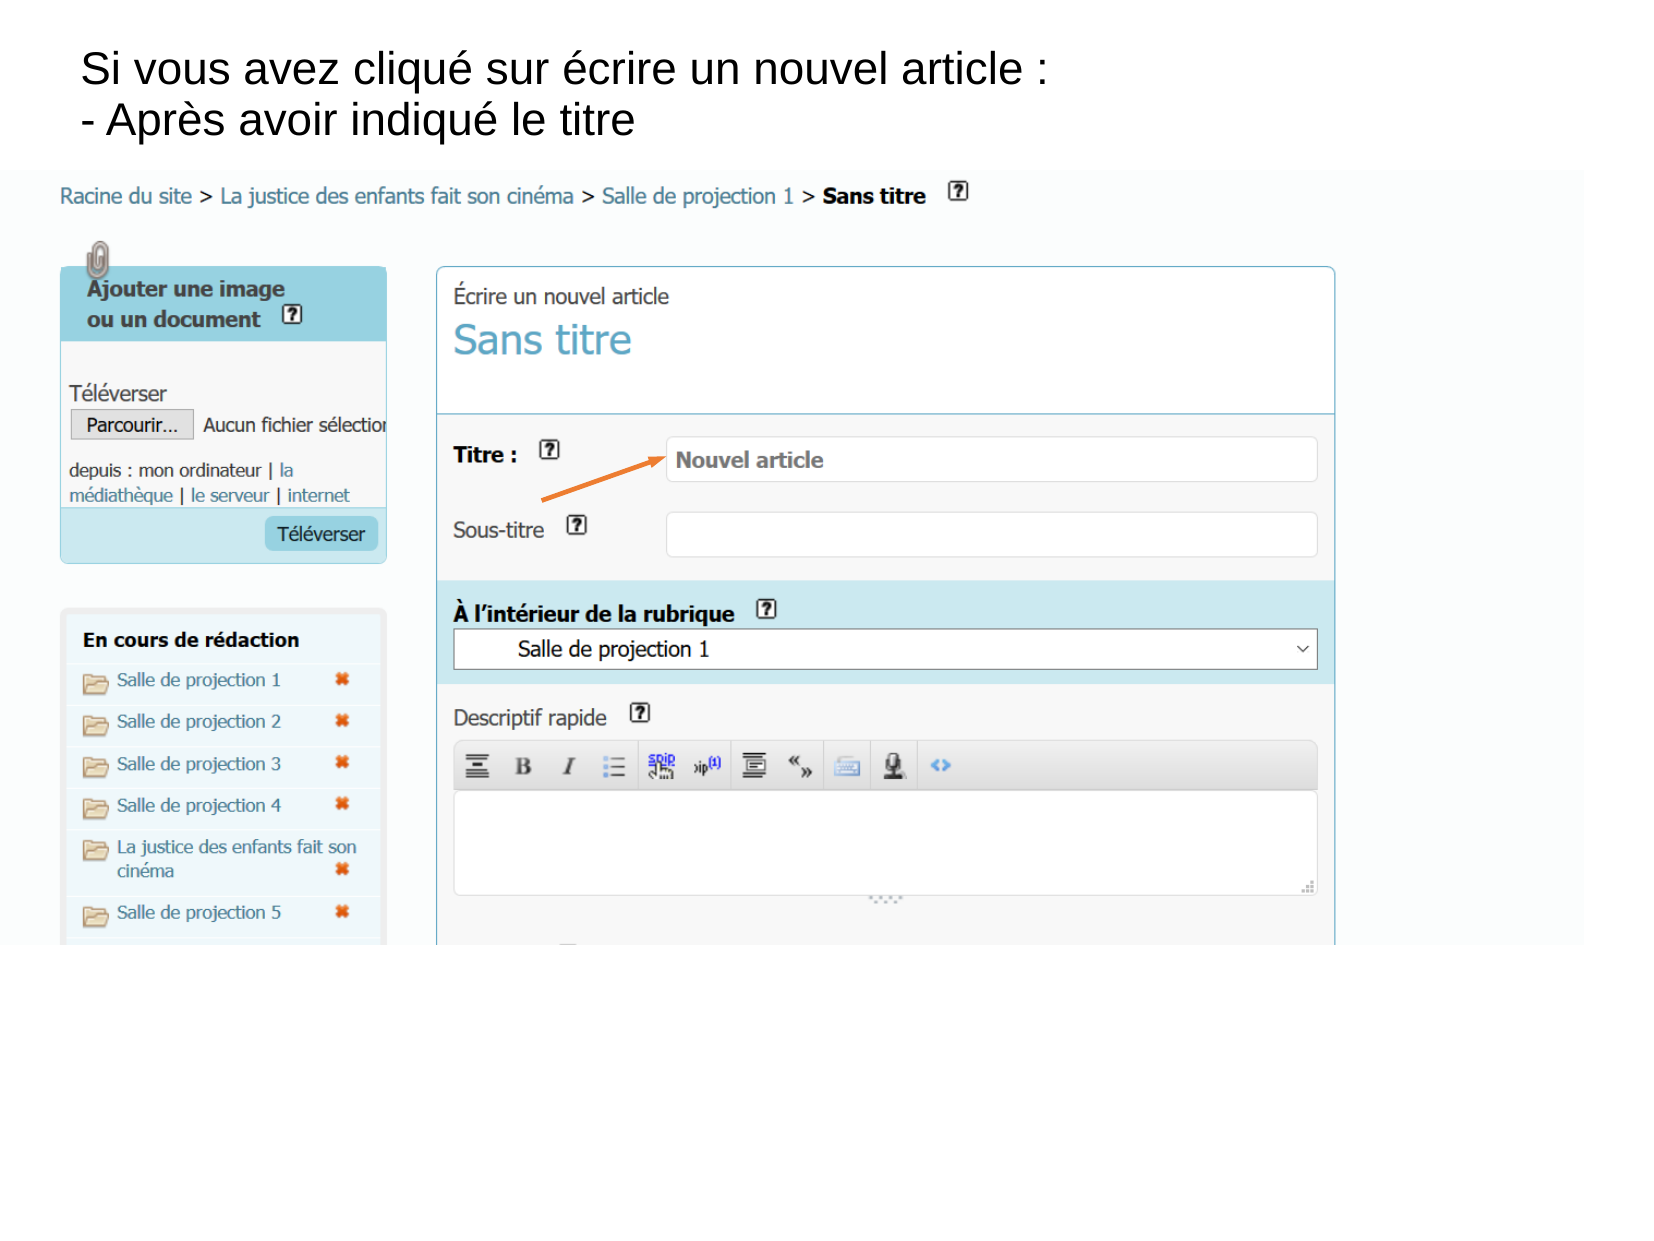

Si vous avez cliqué sur écrire un nouvel article :
- Après avoir indiqué le titre